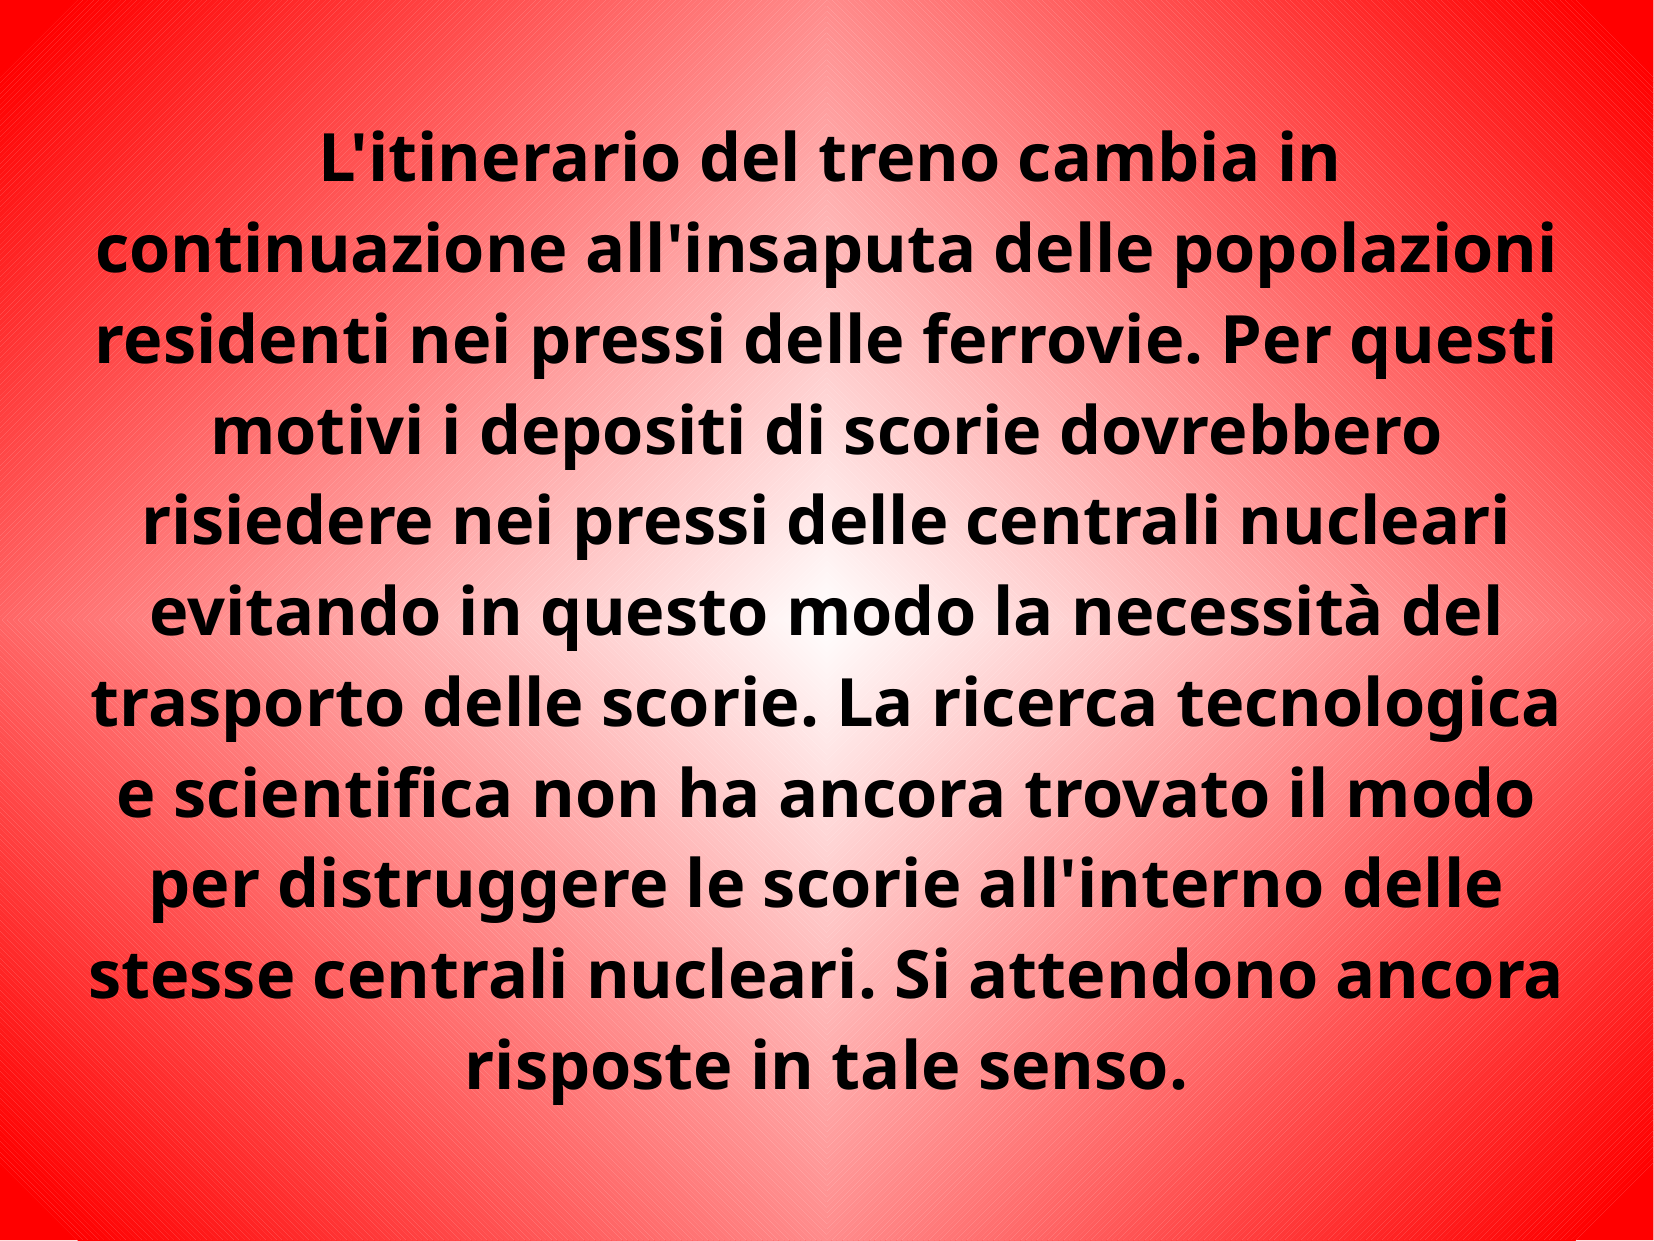

# L'itinerario del treno cambia in continuazione all'insaputa delle popolazioni residenti nei pressi delle ferrovie. Per questi motivi i depositi di scorie dovrebbero risiedere nei pressi delle centrali nucleari evitando in questo modo la necessità del trasporto delle scorie. La ricerca tecnologica e scientifica non ha ancora trovato il modo per distruggere le scorie all'interno delle stesse centrali nucleari. Si attendono ancora risposte in tale senso.